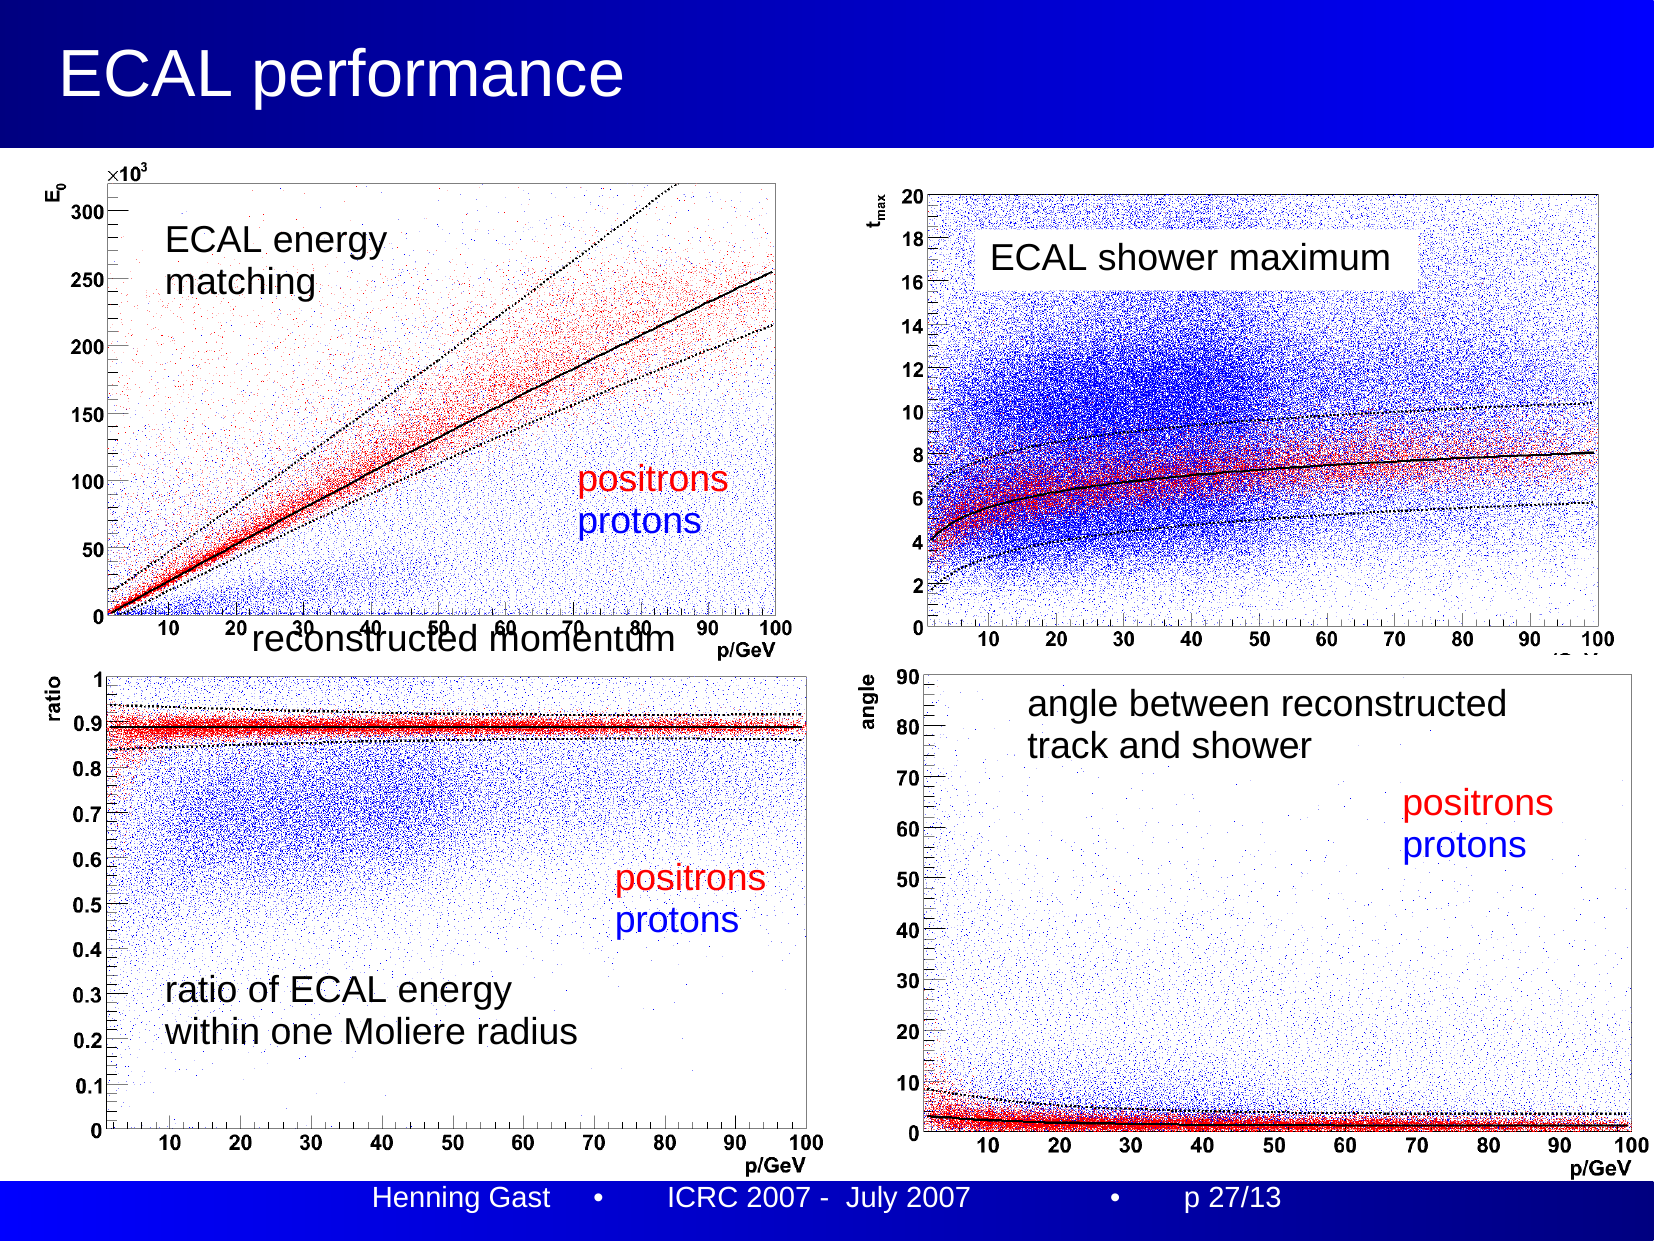

# ECAL performance
ECAL energy matching
ECAL shower maximum
positrons
protons
reconstructed momentum
angle between reconstructed track and shower
positrons
protons
positrons
protons
ratio of ECAL energy within one Moliere radius